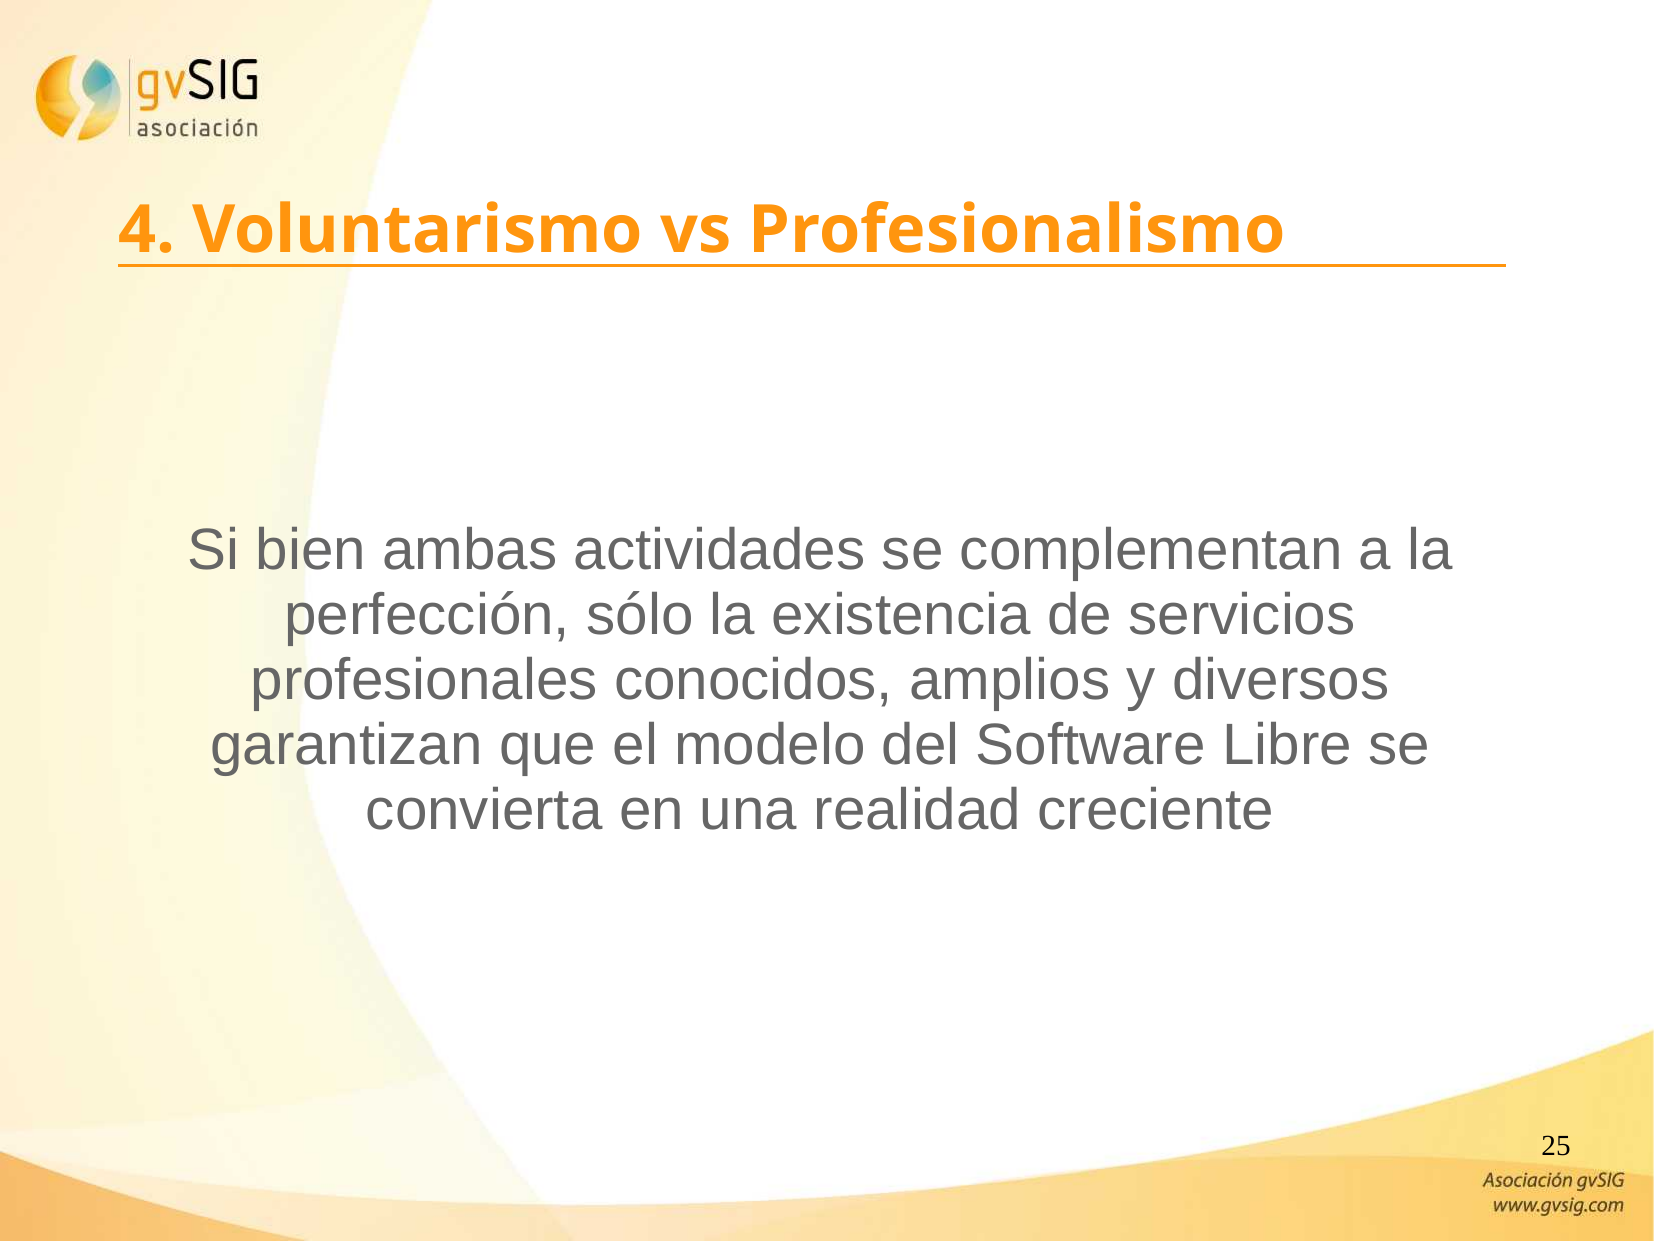

# 4. Voluntarismo vs Profesionalismo
Si bien ambas actividades se complementan a la perfección, sólo la existencia de servicios profesionales conocidos, amplios y diversos garantizan que el modelo del Software Libre se convierta en una realidad creciente
25